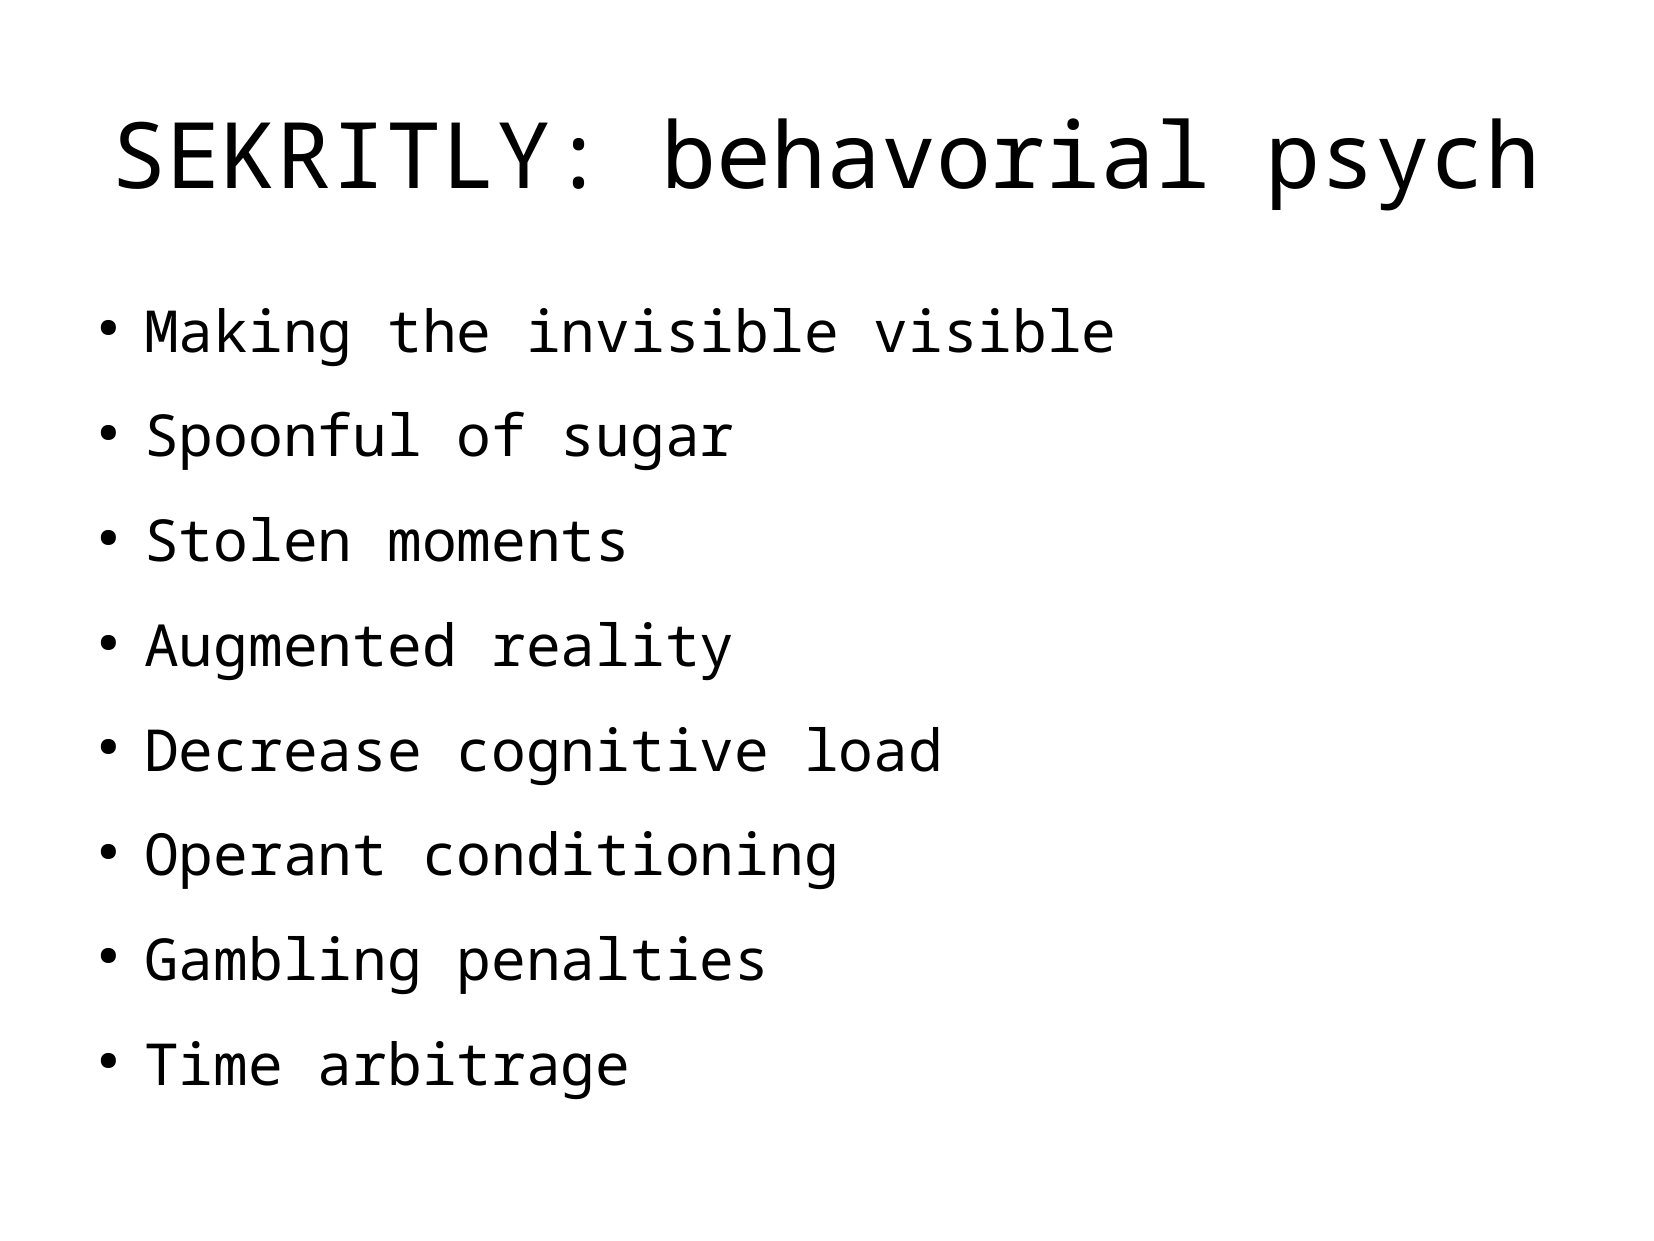

# SEKRITLY: behavorial psych
Making the invisible visible
Spoonful of sugar
Stolen moments
Augmented reality
Decrease cognitive load
Operant conditioning
Gambling penalties
Time arbitrage